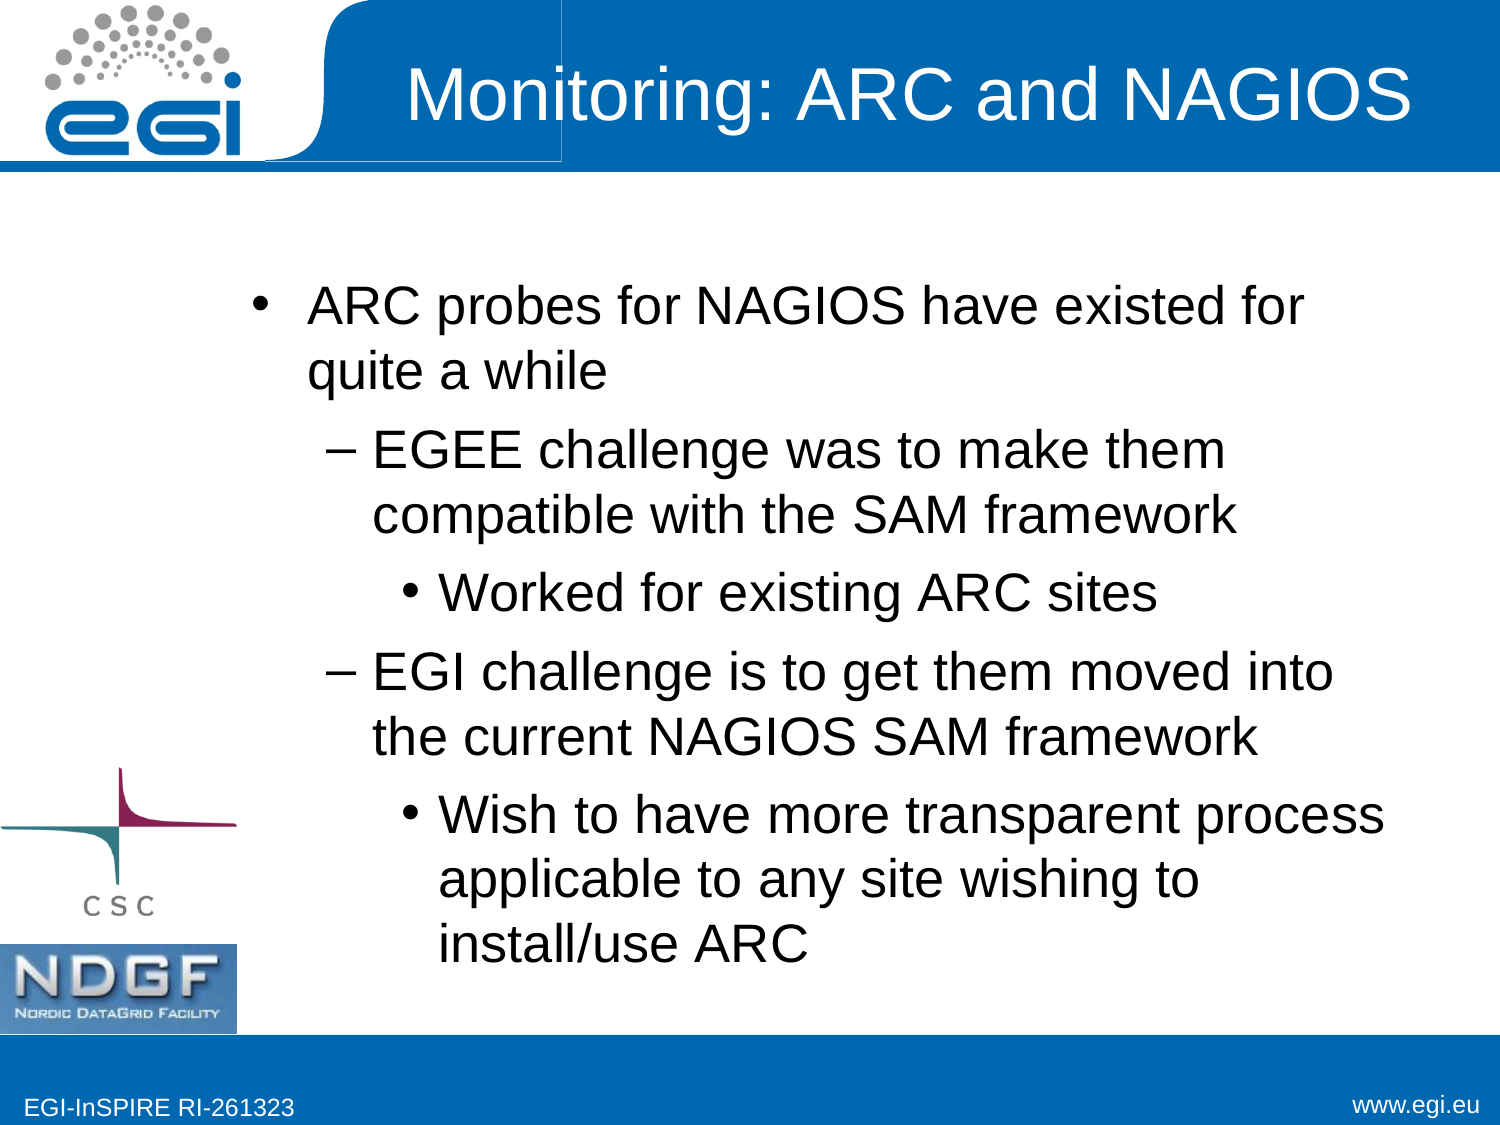

# Monitoring: ARC and NAGIOS
ARC probes for NAGIOS have existed for quite a while
EGEE challenge was to make them compatible with the SAM framework
Worked for existing ARC sites
EGI challenge is to get them moved into the current NAGIOS SAM framework
Wish to have more transparent process applicable to any site wishing to install/use ARC